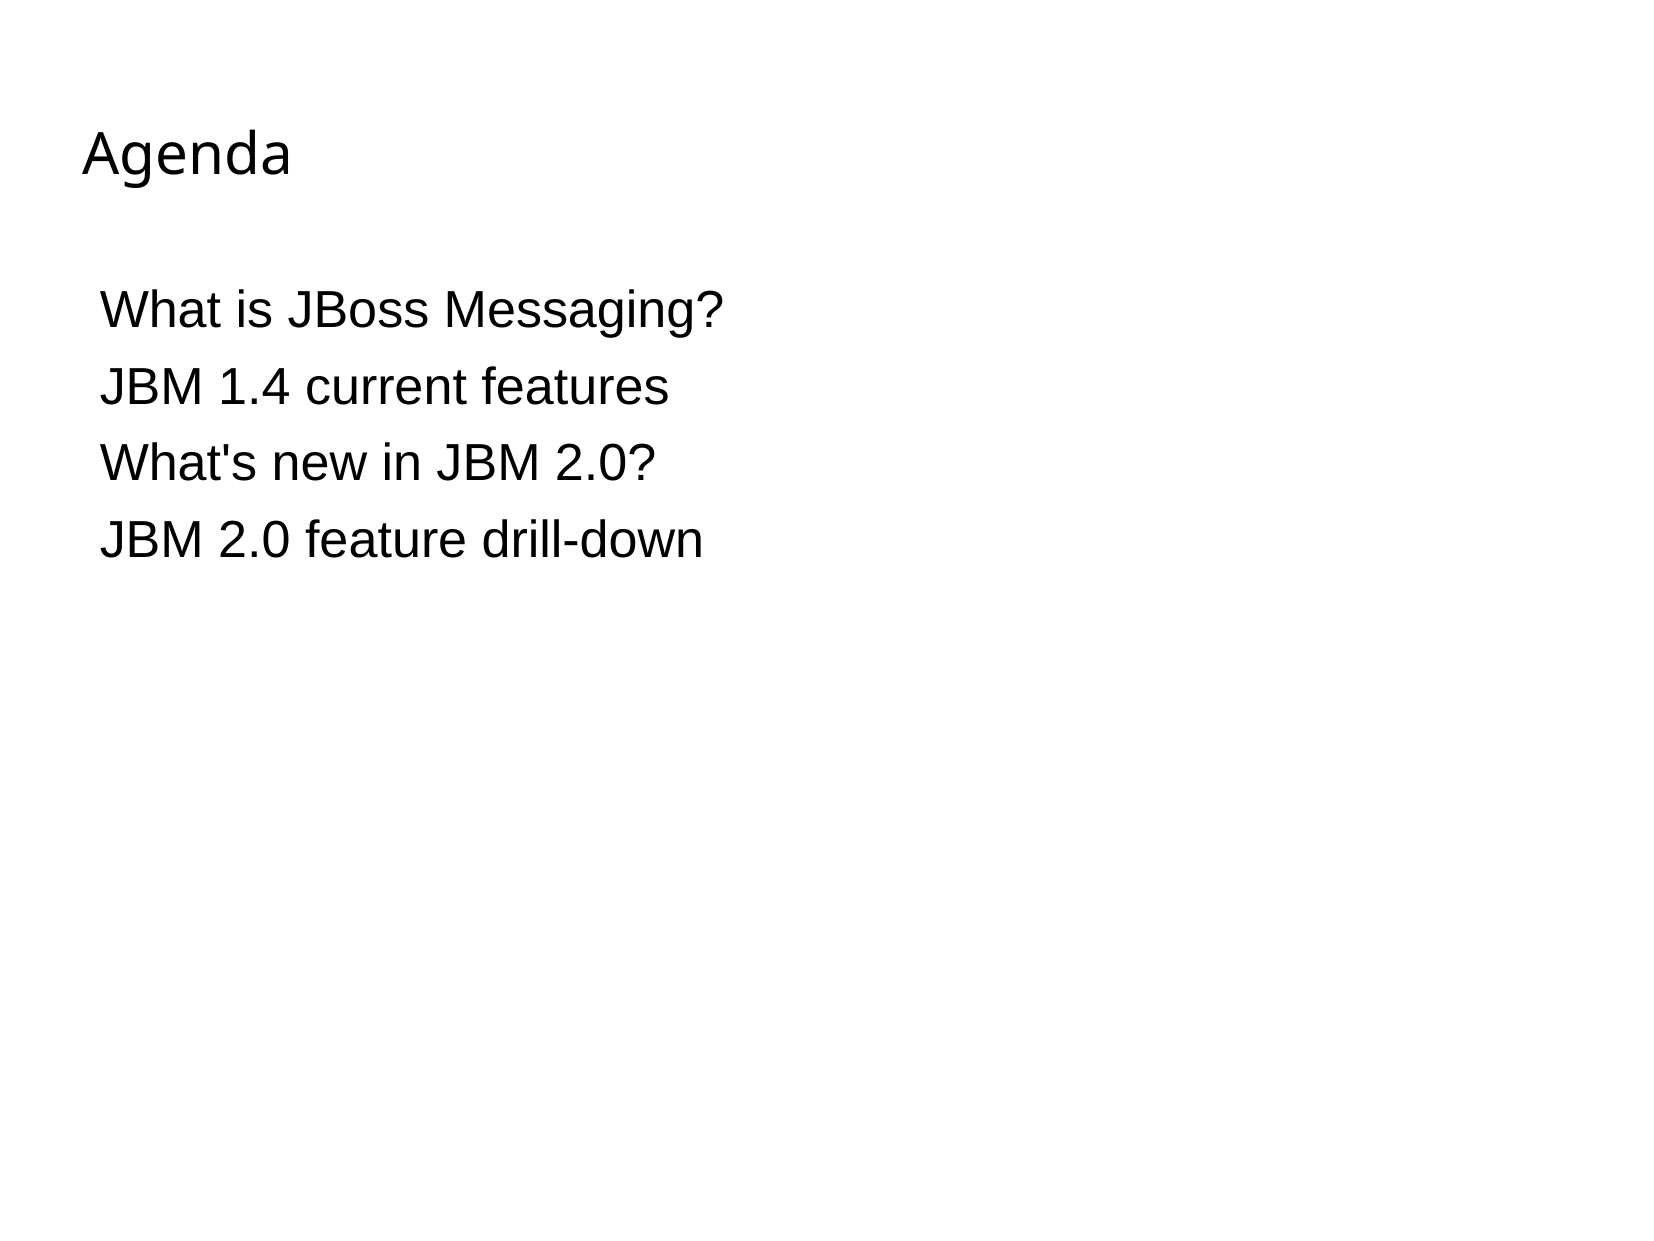

# Agenda
What is JBoss Messaging?
JBM 1.4 current features
What's new in JBM 2.0?
JBM 2.0 feature drill-down